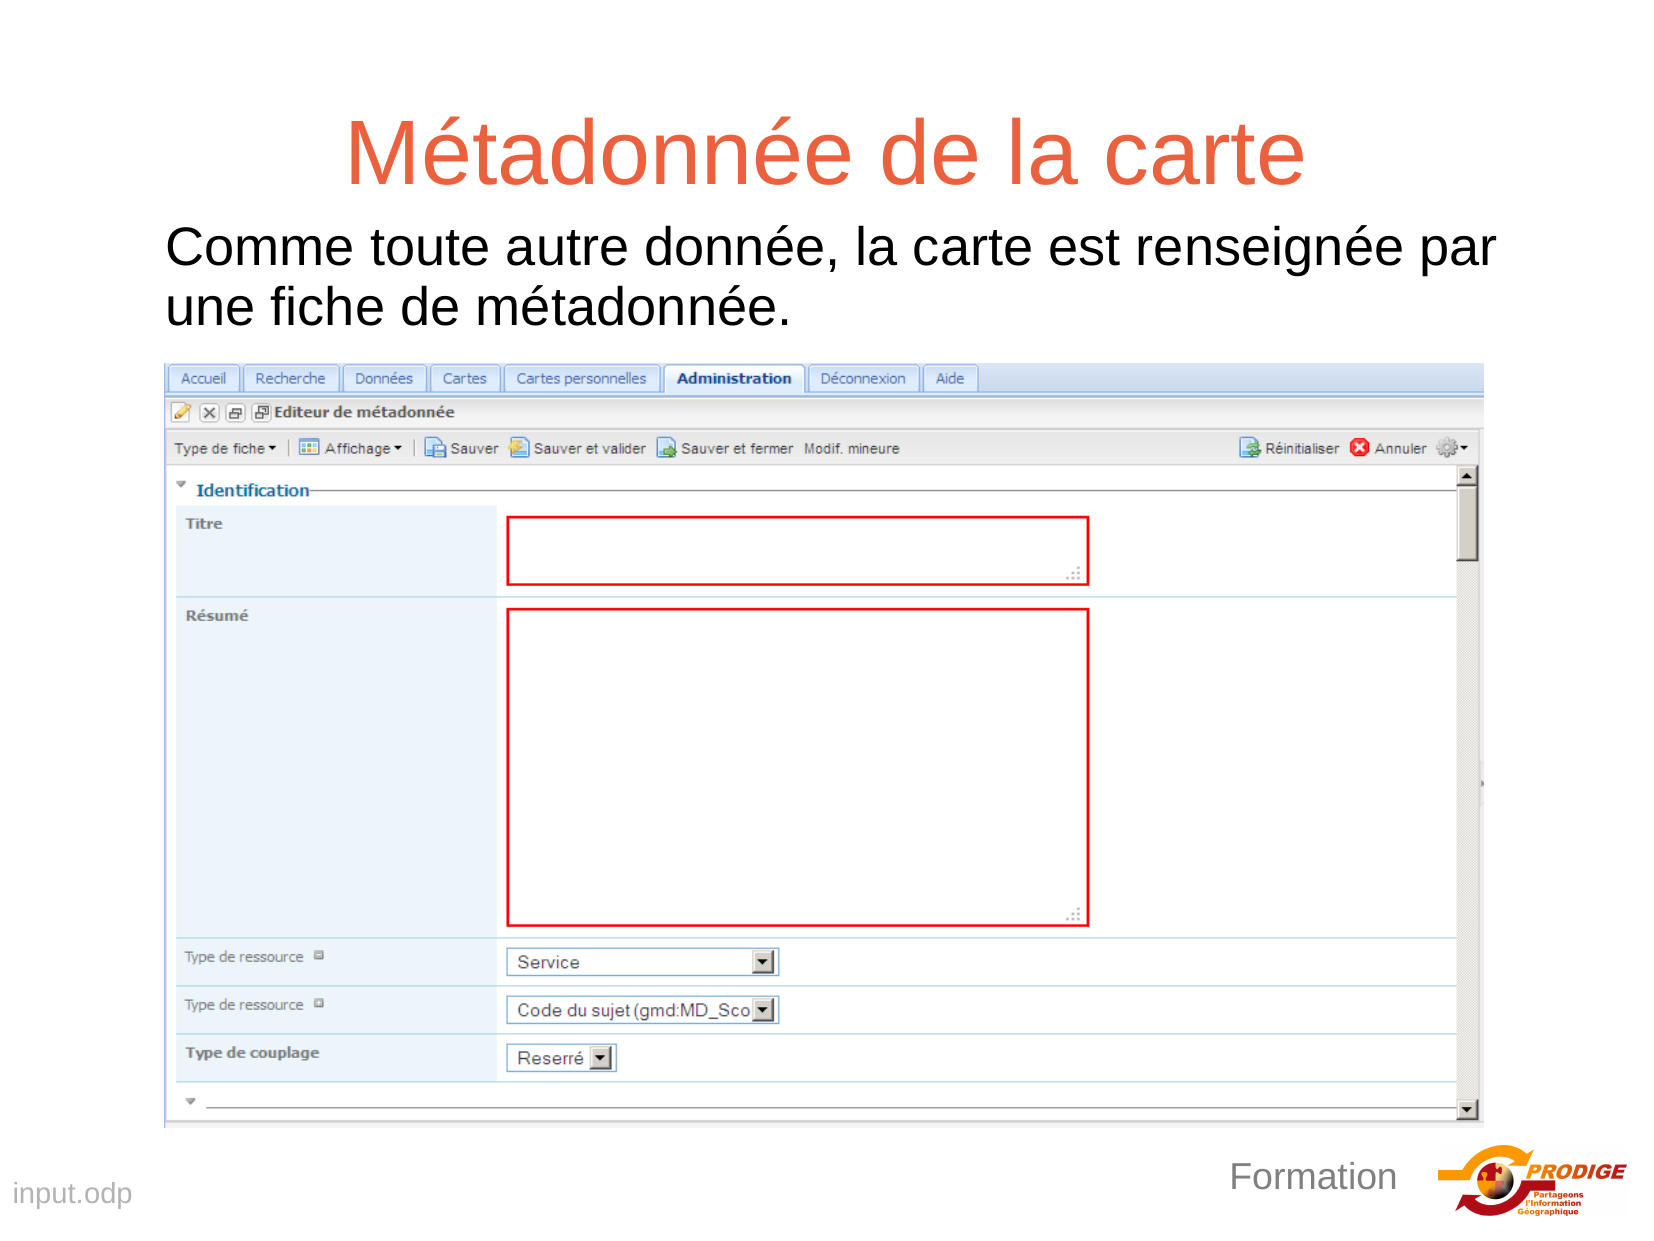

# Métadonnée de la carte
Comme toute autre donnée, la carte est renseignée par une fiche de métadonnée.